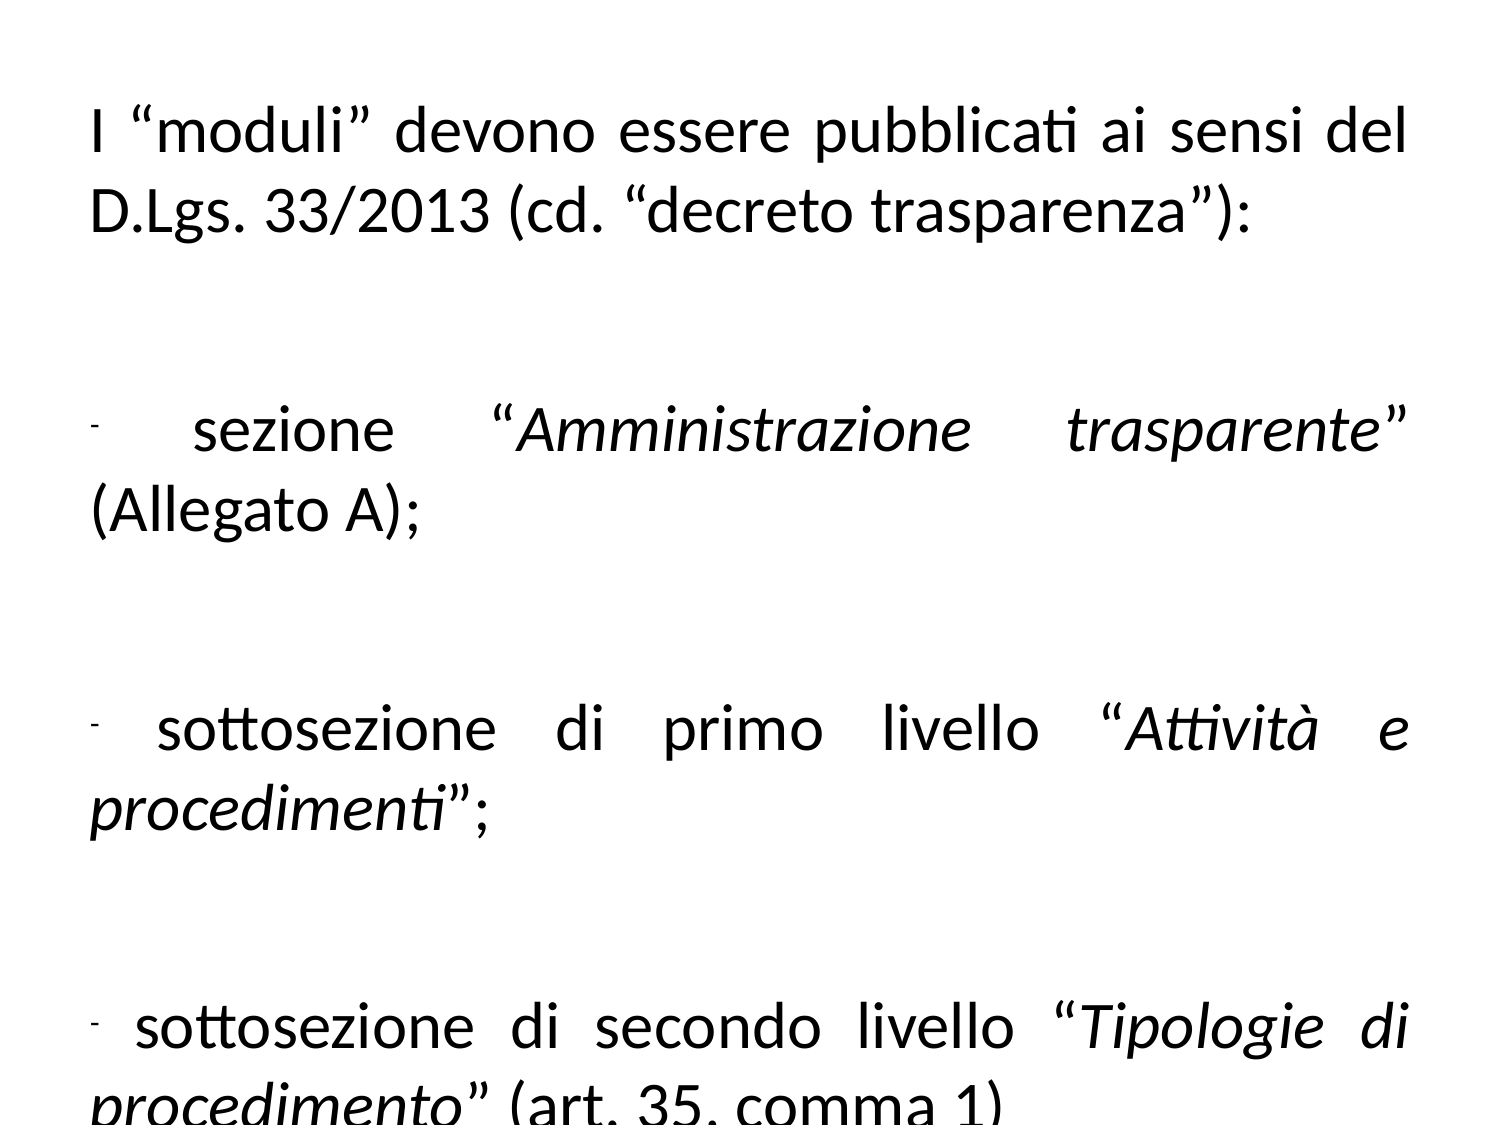

# I “moduli” devono essere pubblicati ai sensi del D.Lgs. 33/2013 (cd. “decreto trasparenza”):
 sezione “Amministrazione trasparente” (Allegato A);
 sottosezione di primo livello “Attività e procedimenti”;
 sottosezione di secondo livello “Tipologie di procedimento” (art. 35, comma 1)